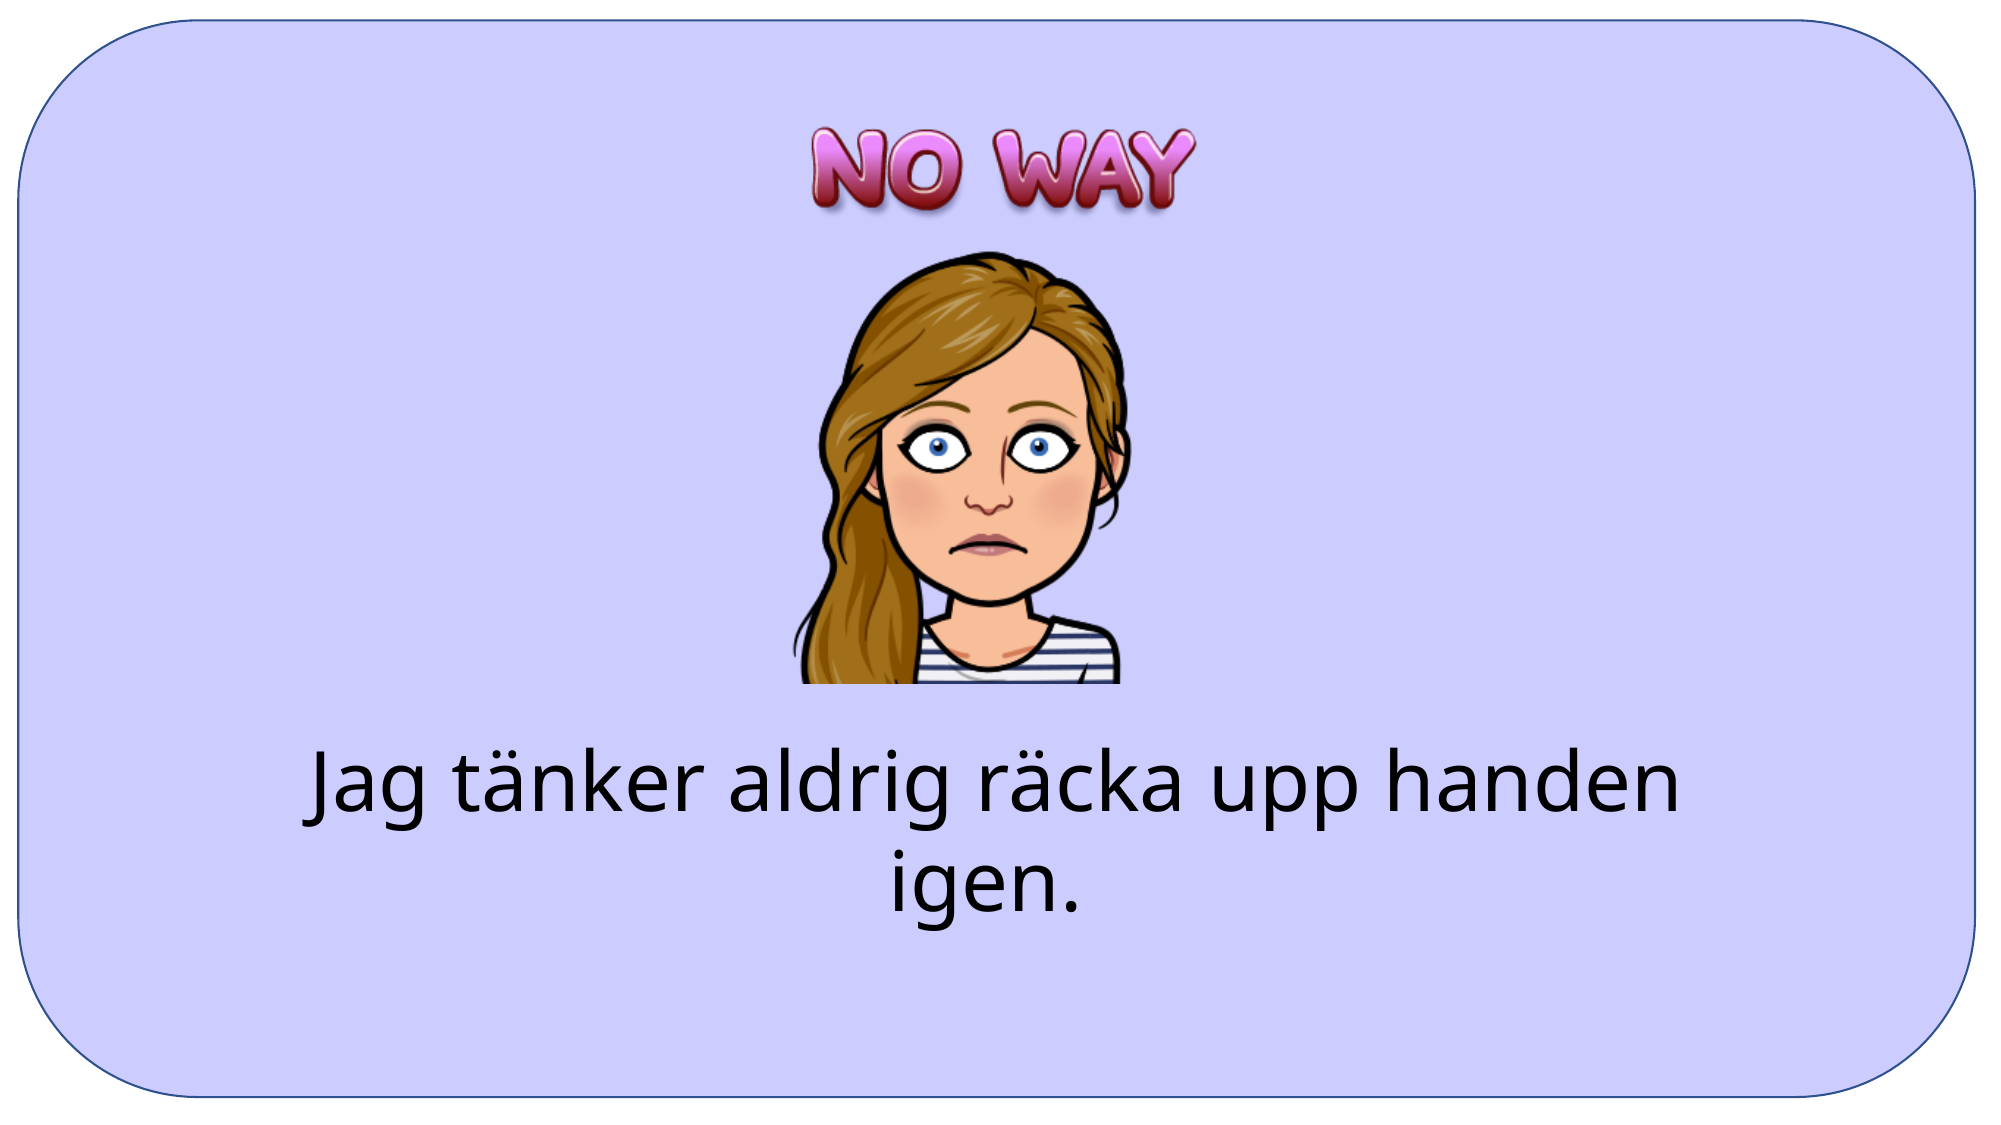

Jag tänker aldrig räcka upp handen igen.